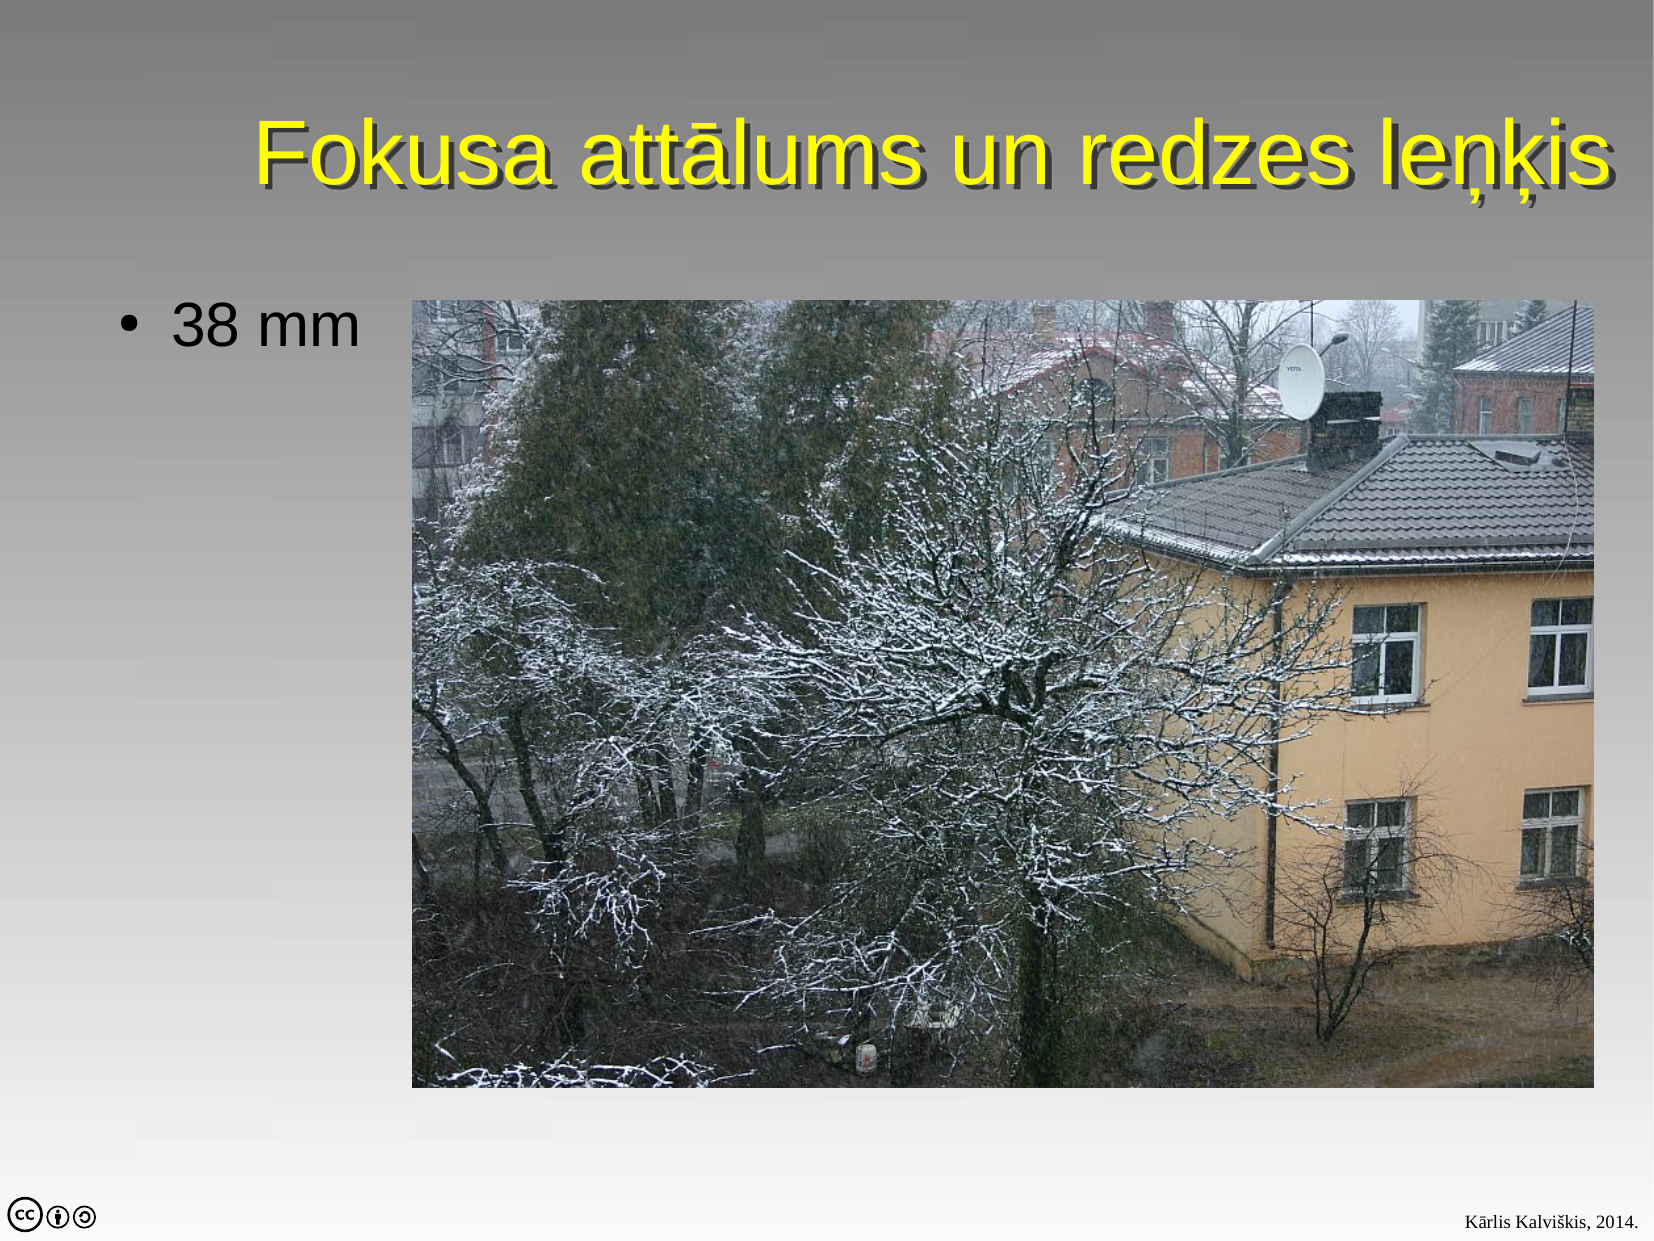

# Fokusa attālums un redzes leņķis
38 mm